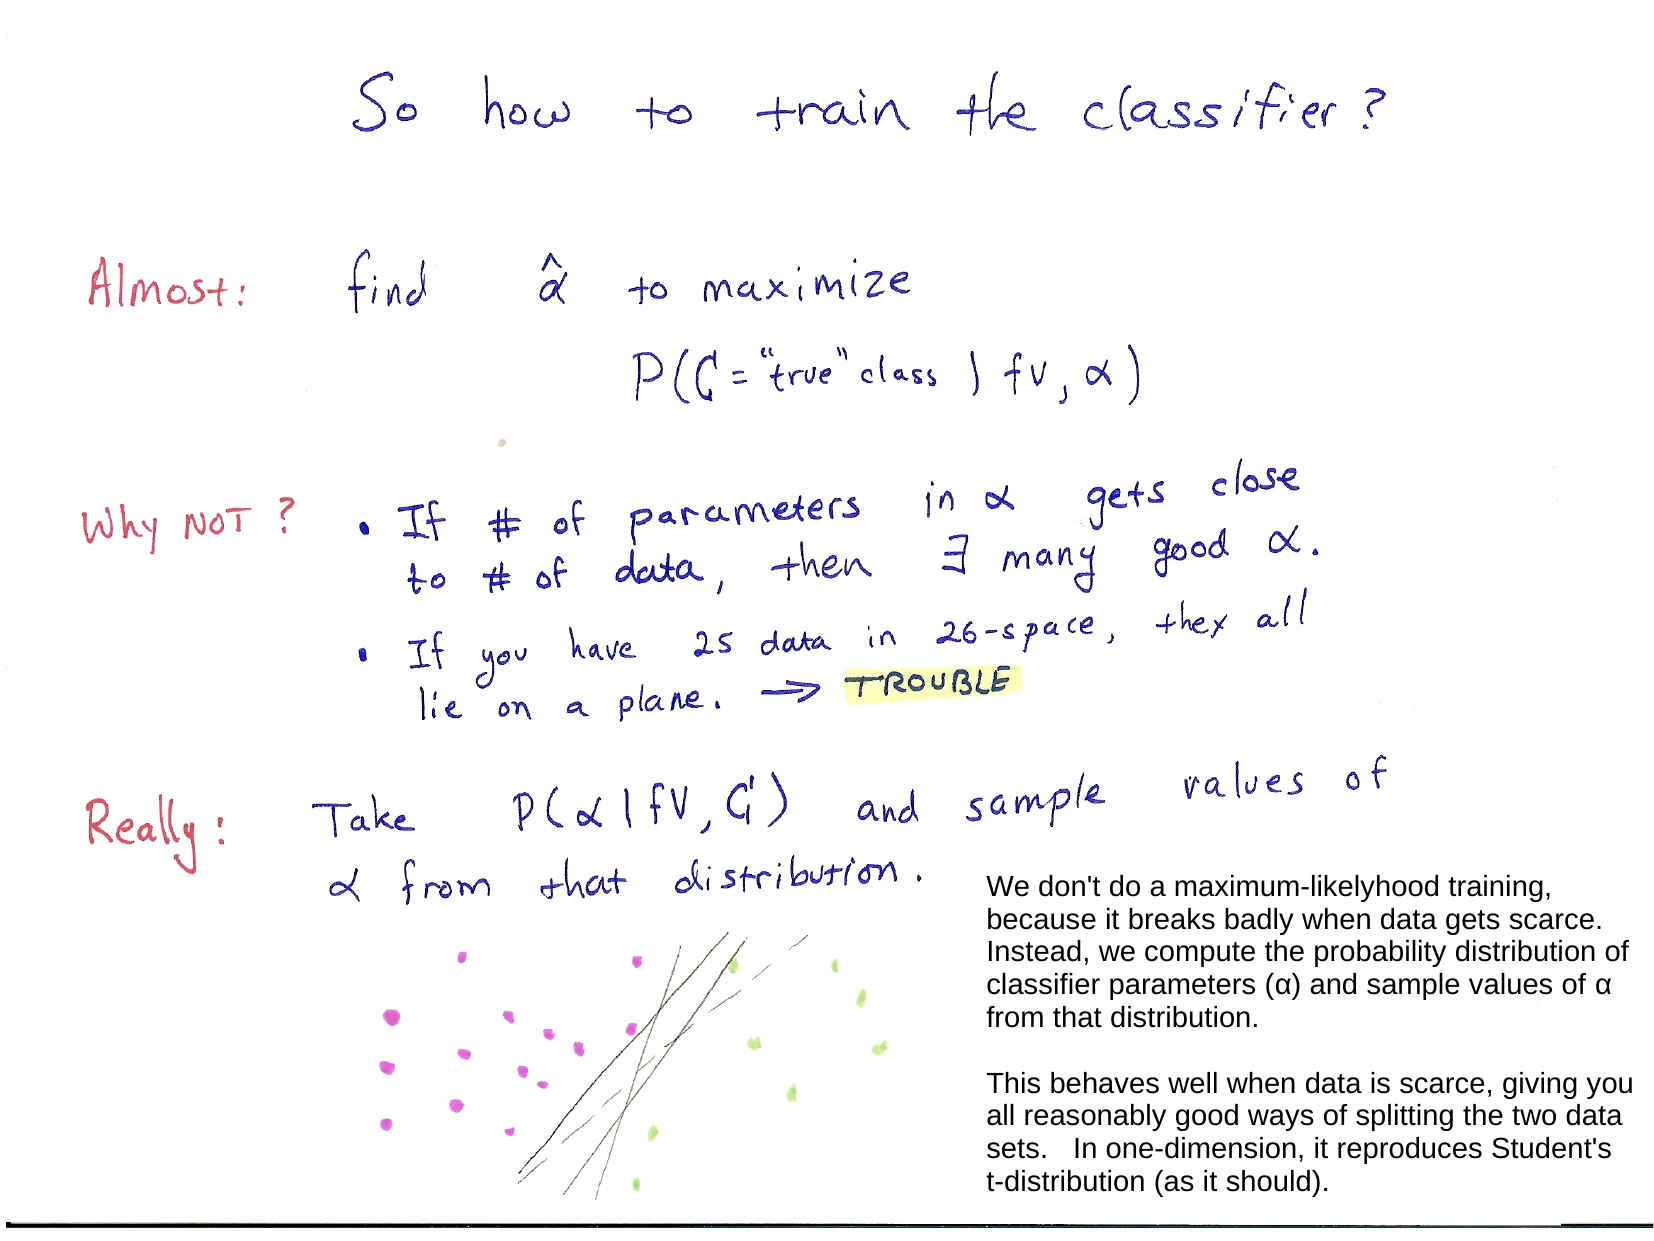

We don't do a maximum-likelyhood training, because it breaks badly when data gets scarce. Instead, we compute the probability distribution of classifier parameters (α) and sample values of α from that distribution.
This behaves well when data is scarce, giving you all reasonably good ways of splitting the two data sets. In one-dimension, it reproduces Student's t-distribution (as it should).